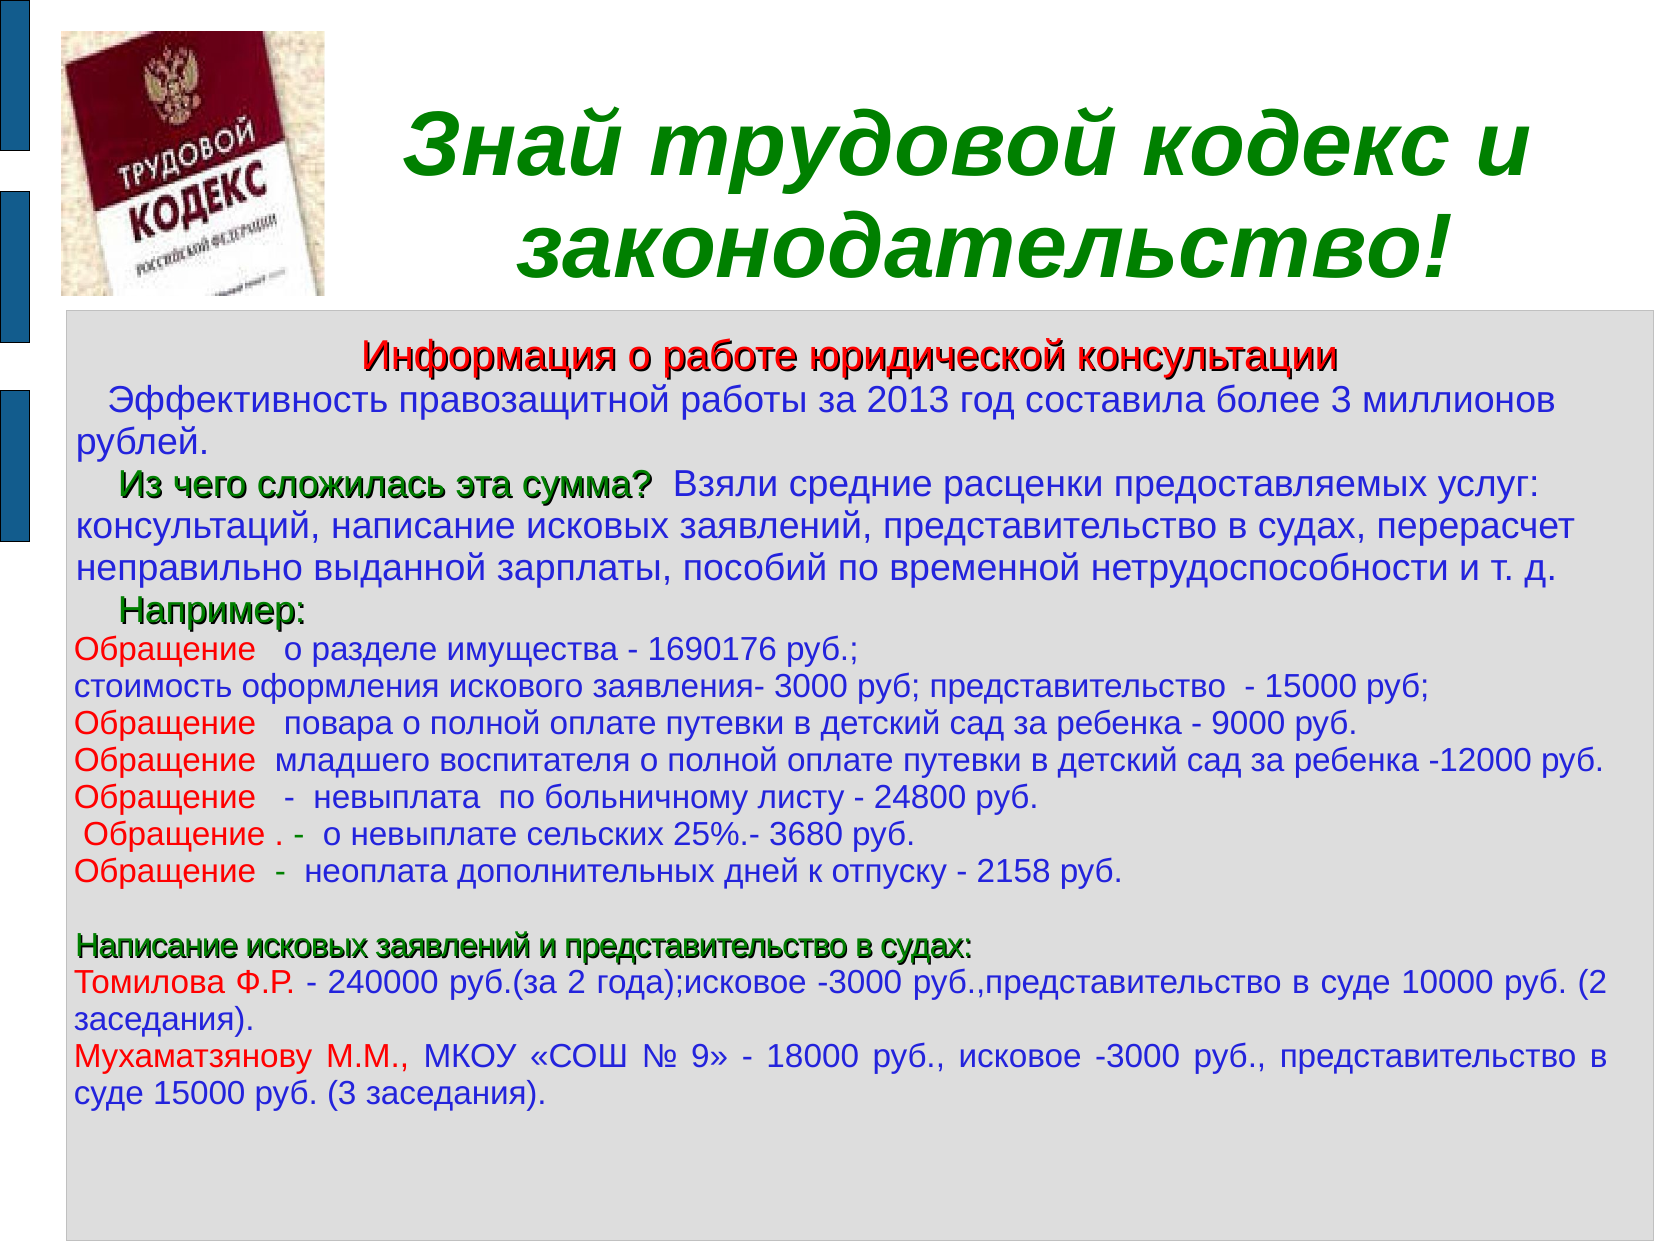

# Знай трудовой кодекс и законодательство!
 Информация о работе юридической консультации
 Эффективность правозащитной работы за 2013 год составила более 3 миллионов рублей.
 Из чего сложилась эта сумма? Взяли средние расценки предоставляемых услуг:
консультаций, написание исковых заявлений, представительство в судах, перерасчет неправильно выданной зарплаты, пособий по временной нетрудоспособности и т. д.
 Например:
Обращение о разделе имущества - 1690176 руб.;
стоимость оформления искового заявления- 3000 руб; представительство - 15000 руб;
Обращение повара о полной оплате путевки в детский сад за ребенка - 9000 руб.
Обращение младшего воспитателя о полной оплате путевки в детский сад за ребенка -12000 руб.
Обращение - невыплата по больничному листу - 24800 руб.
 Обращение . - о невыплате сельских 25%.- 3680 руб.
Обращение - неоплата дополнительных дней к отпуску - 2158 руб.
Написание исковых заявлений и представительство в судах:
Томилова Ф.Р. - 240000 руб.(за 2 года);исковое -3000 руб.,представительство в суде 10000 руб. (2 заседания).
Мухаматзянову М.М., МКОУ «СОШ № 9» - 18000 руб., исковое -3000 руб., представительство в суде 15000 руб. (3 заседания).